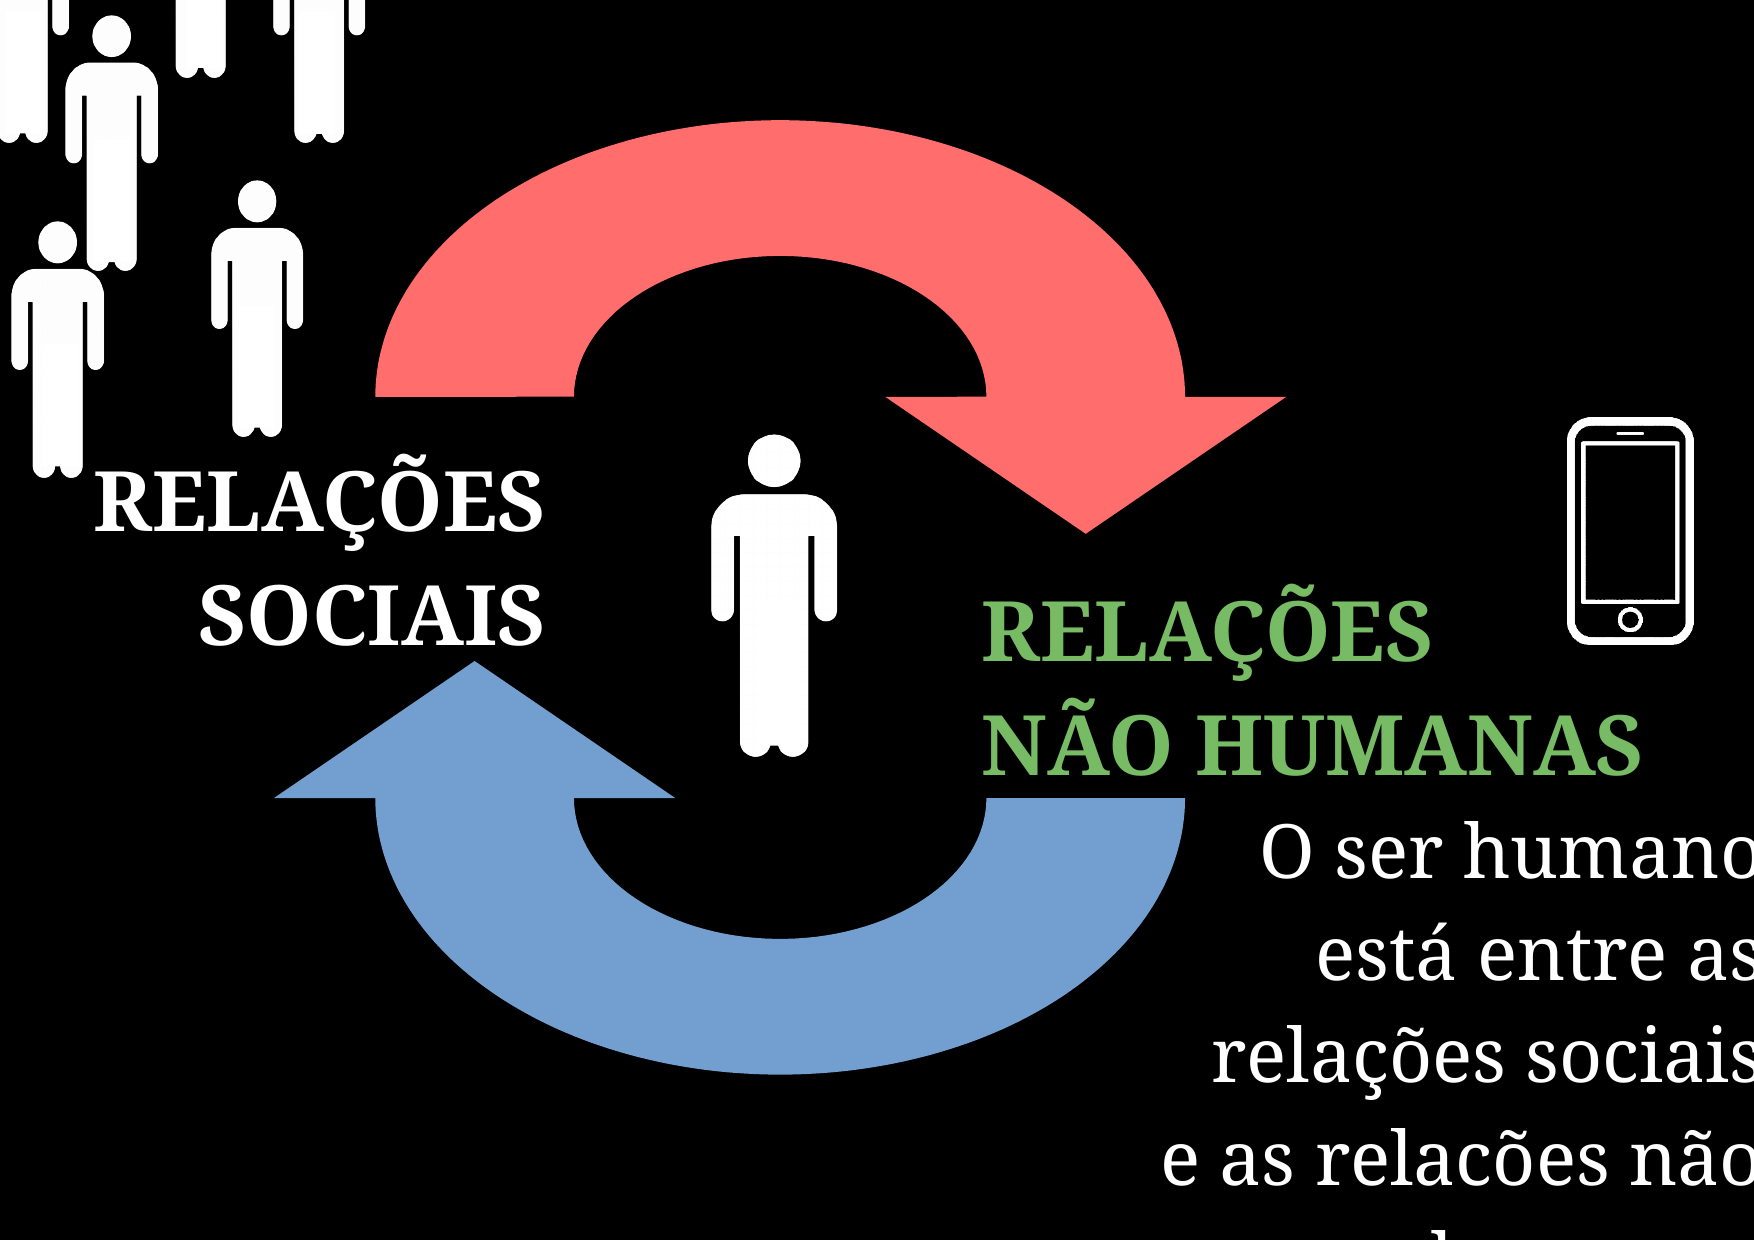

RELAÇÕES SOCIAIS
RELAÇÕES
NÃO HUMANAS
O ser humano
está entre as relações sociais
e as relacões não humanas